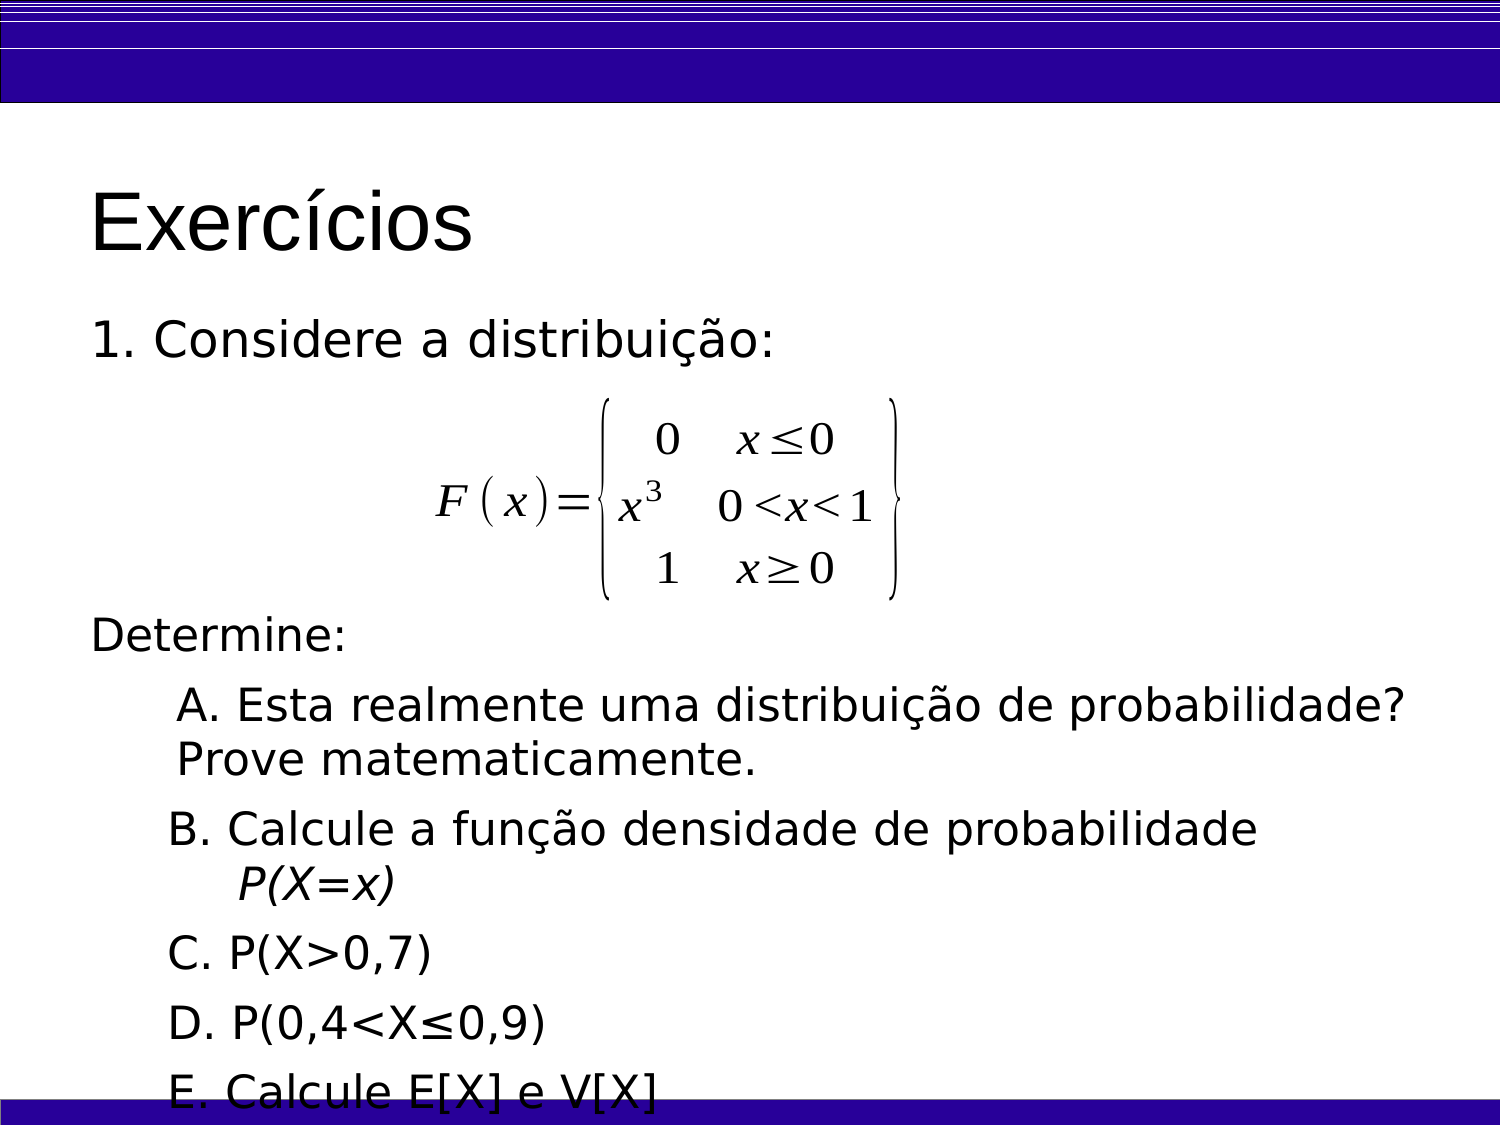

# Exercícios
1. Considere a distribuição:
Determine:
	A. Esta realmente uma distribuição de probabilidade? Prove matematicamente.
B. Calcule a função densidade de probabilidade P(X=x)
C. P(X>0,7)
D. P(0,4<X≤0,9)
E. Calcule E[X] e V[X]